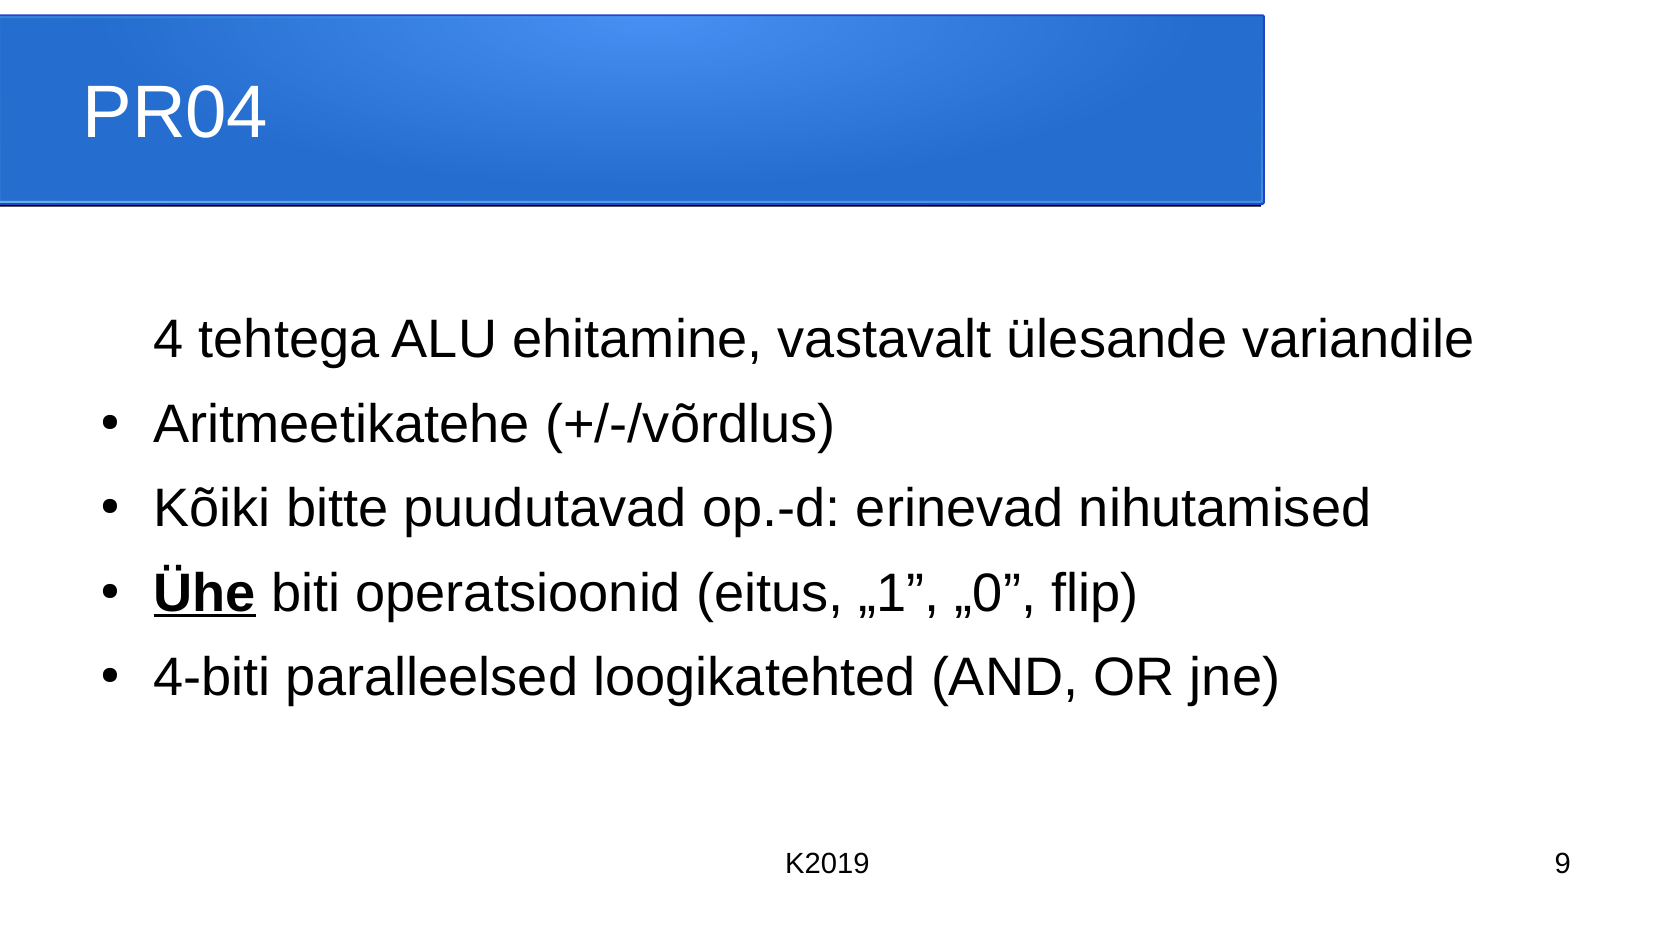

# PR04
4 tehtega ALU ehitamine, vastavalt ülesande variandile
Aritmeetikatehe (+/-/võrdlus)
Kõiki bitte puudutavad op.-d: erinevad nihutamised
Ühe biti operatsioonid (eitus, „1”, „0”, flip)
4-biti paralleelsed loogikatehted (AND, OR jne)
K2019
9